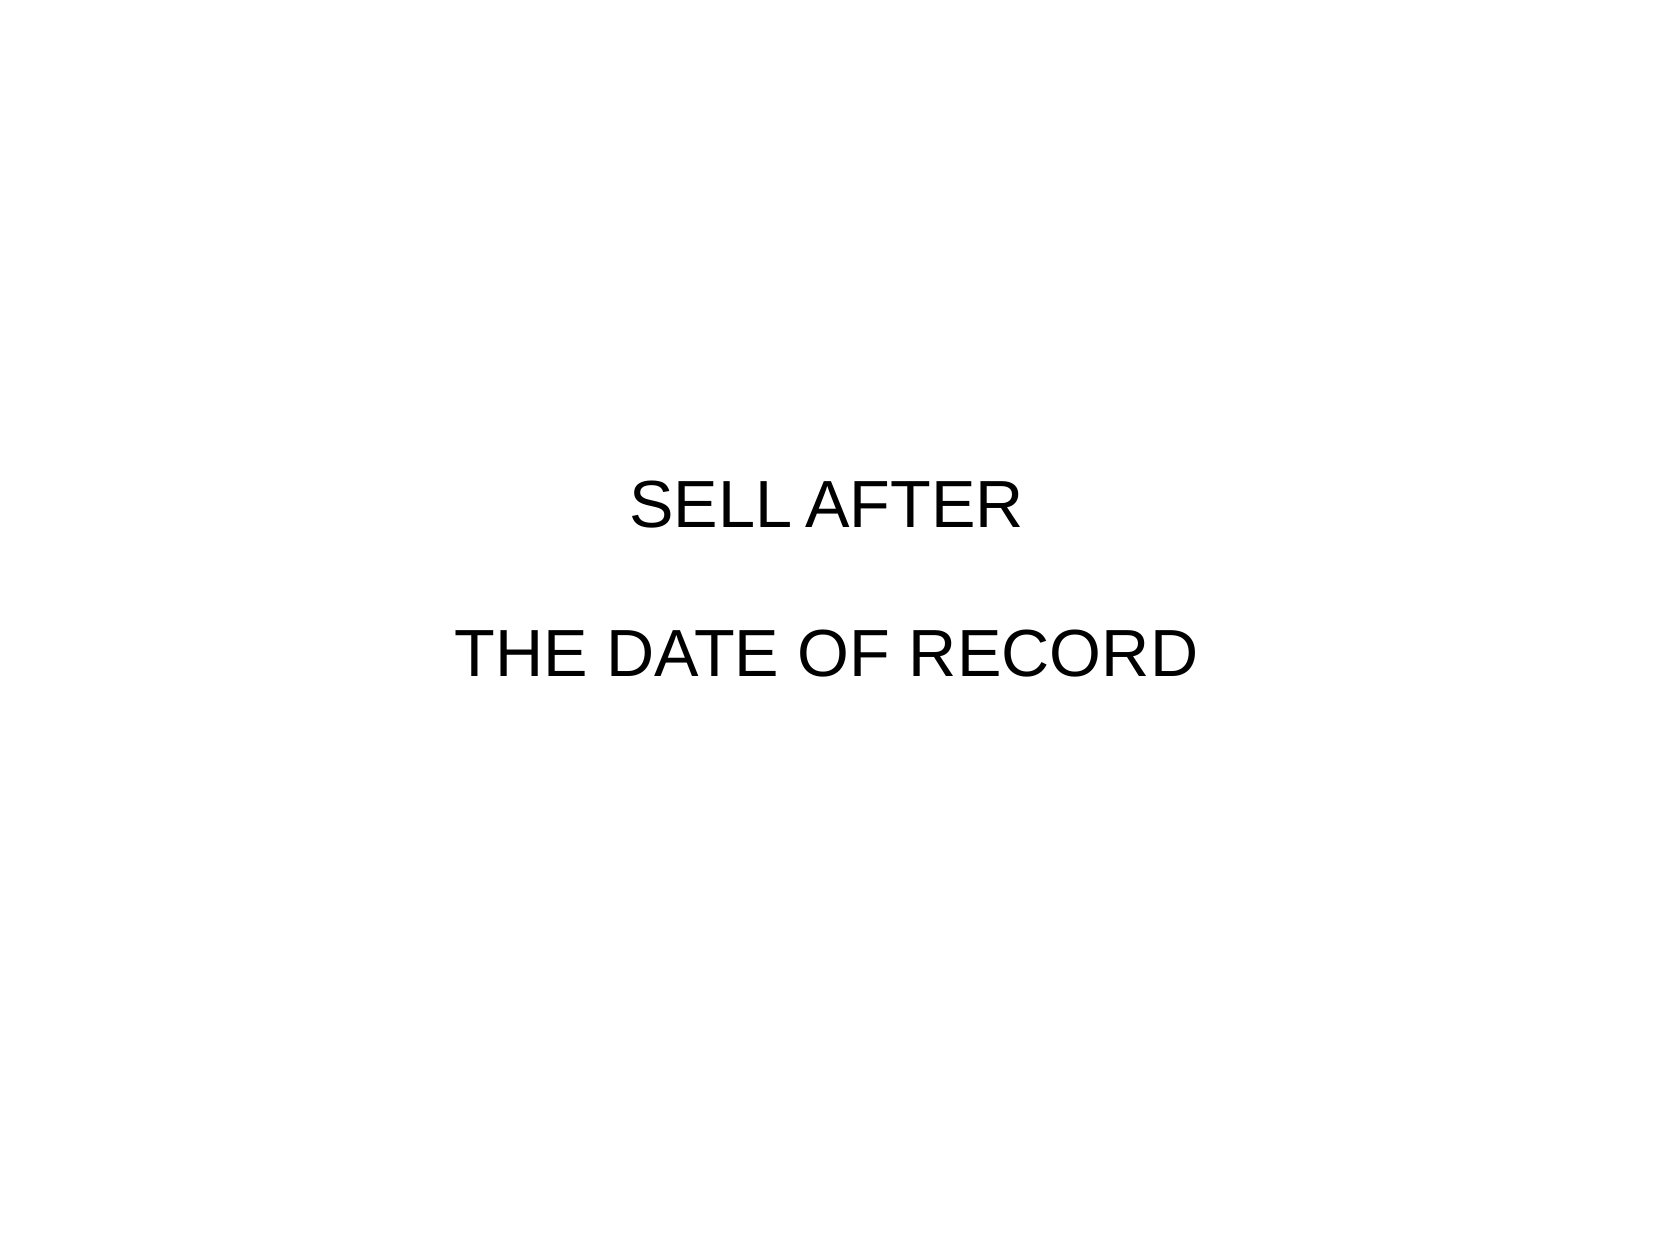

# SELL AFTER
THE DATE OF RECORD